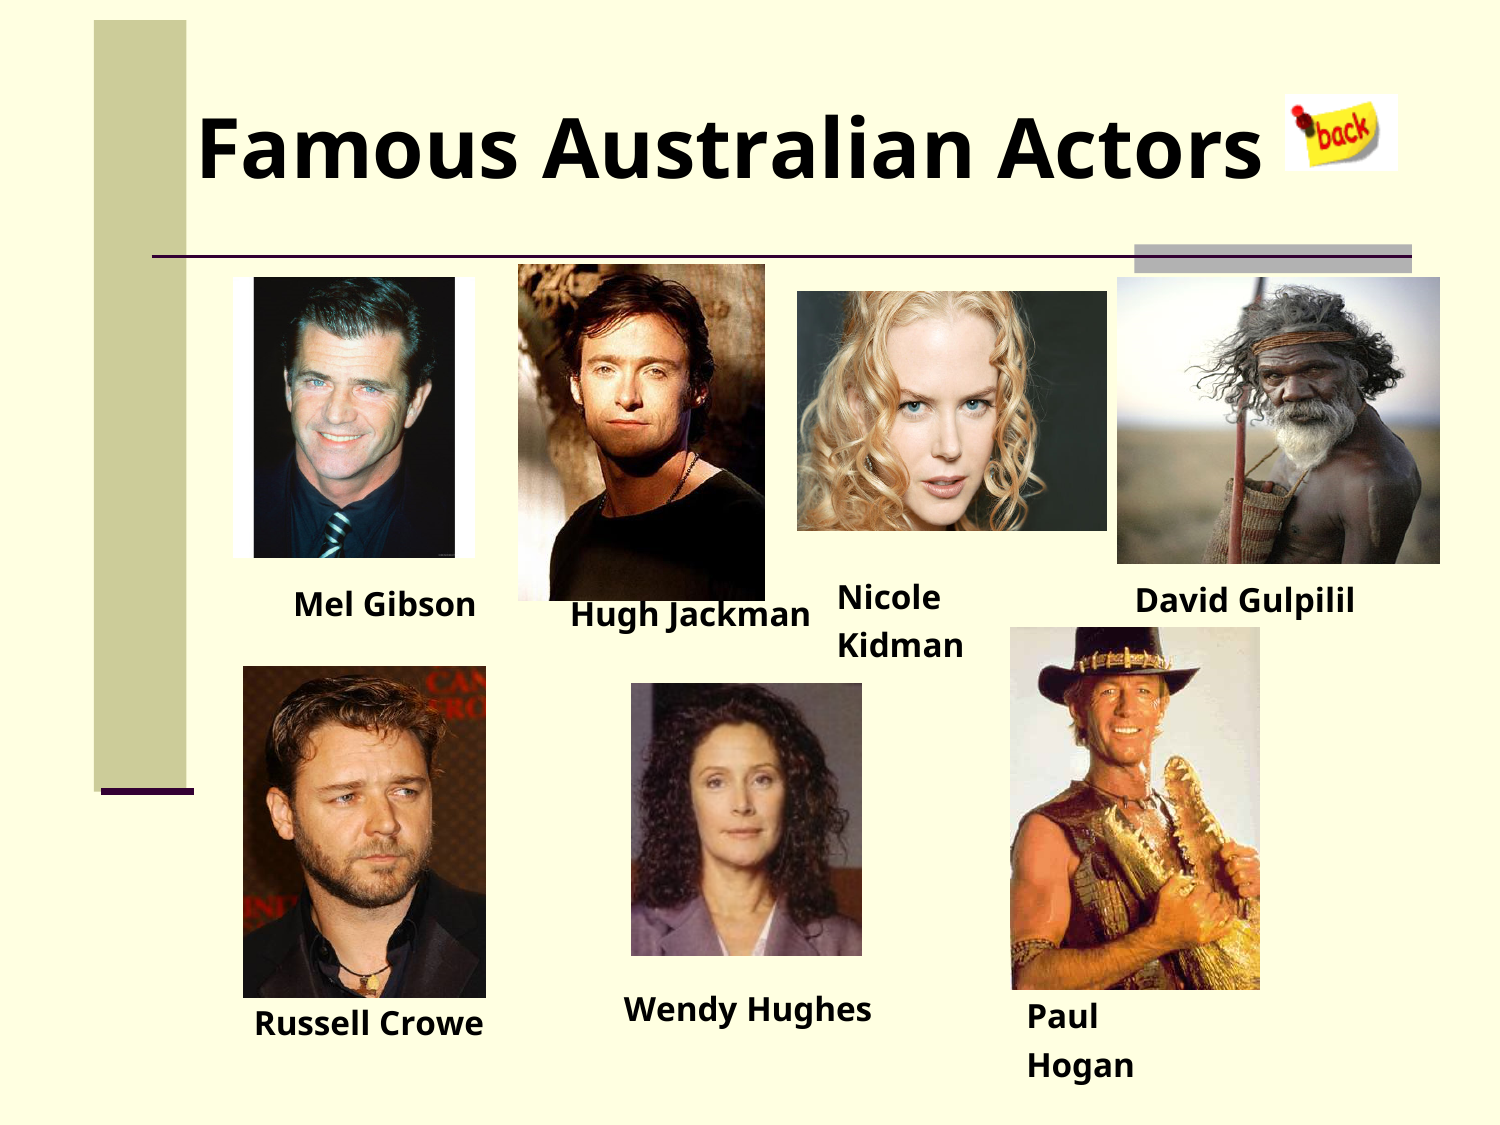

Famous Australian Actors
Nicole Kidman
David Gulpilil
Mel Gibson
Hugh Jackman
Wendy Hughes
Paul Hogan
Russell Crowe